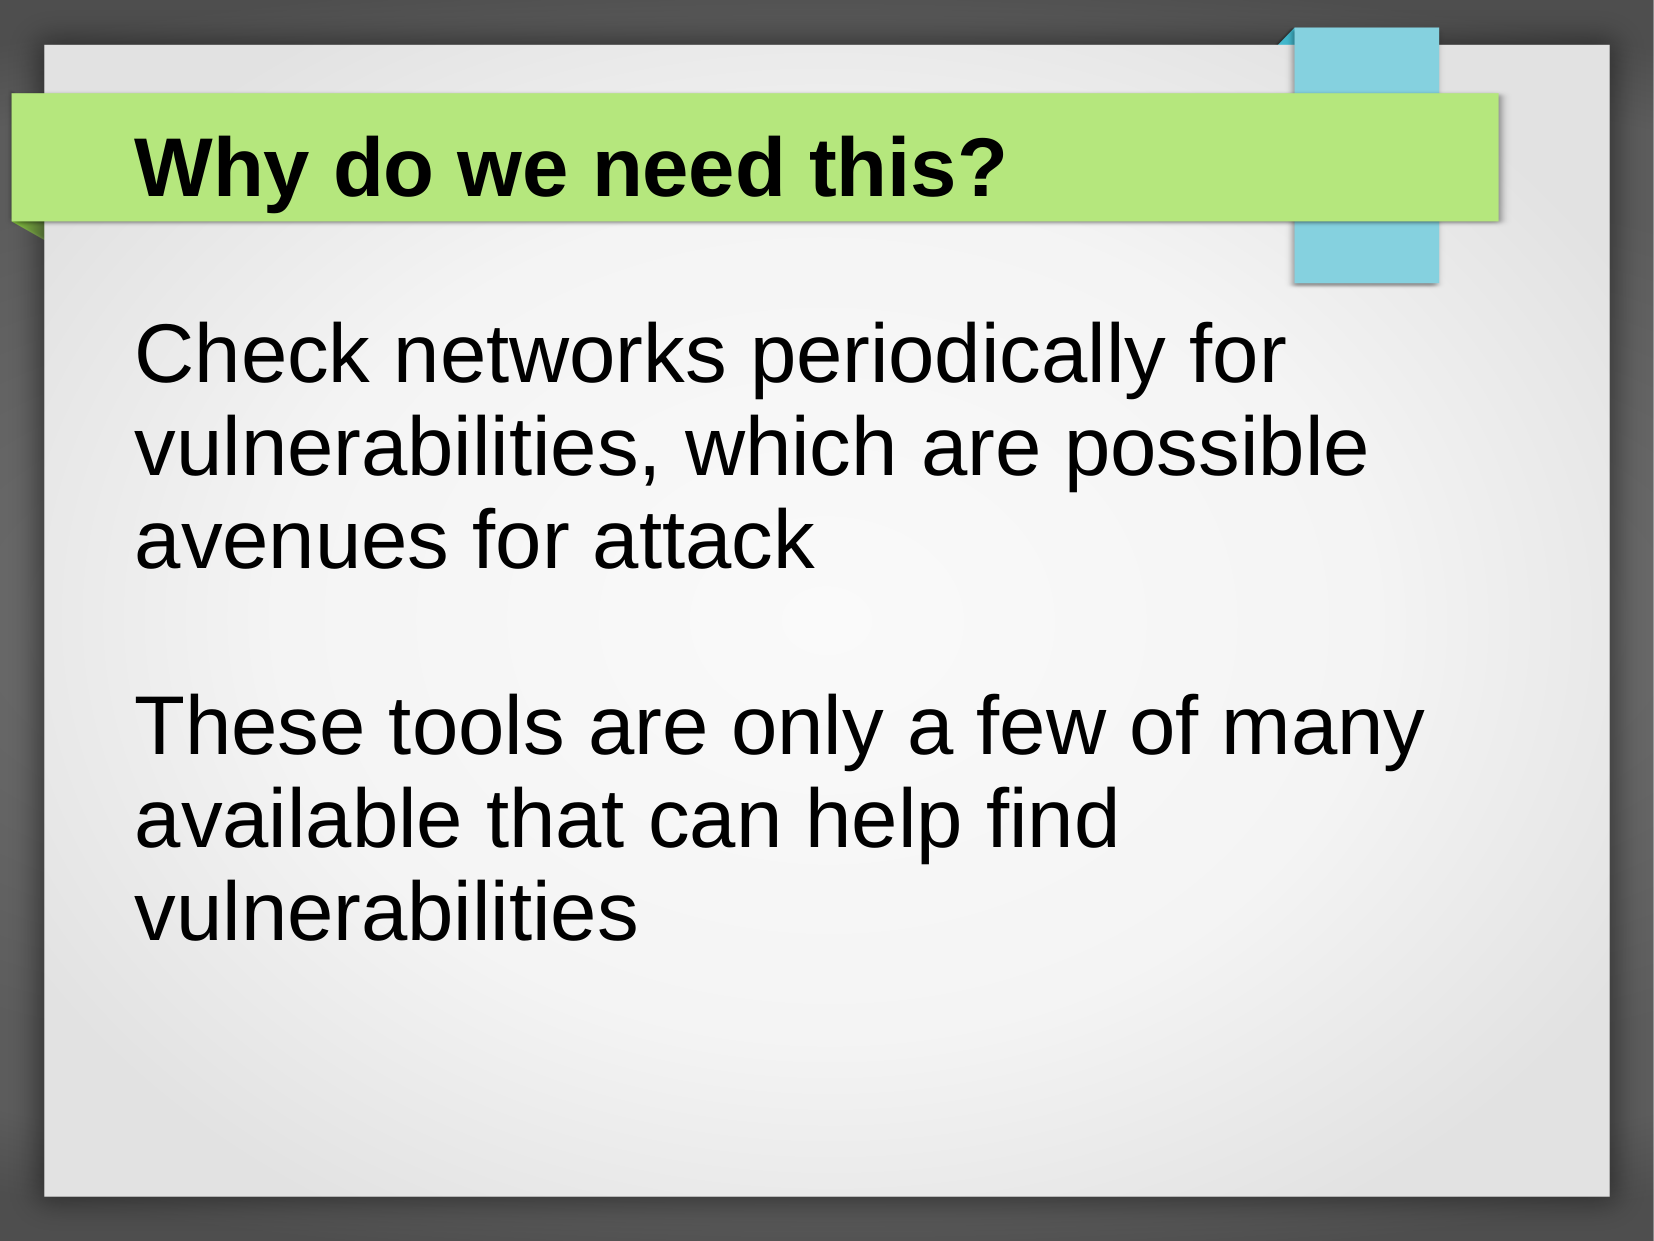

Why do we need this?
Check networks periodically for
vulnerabilities, which are possible
avenues for attack
These tools are only a few of many
available that can help find
vulnerabilities